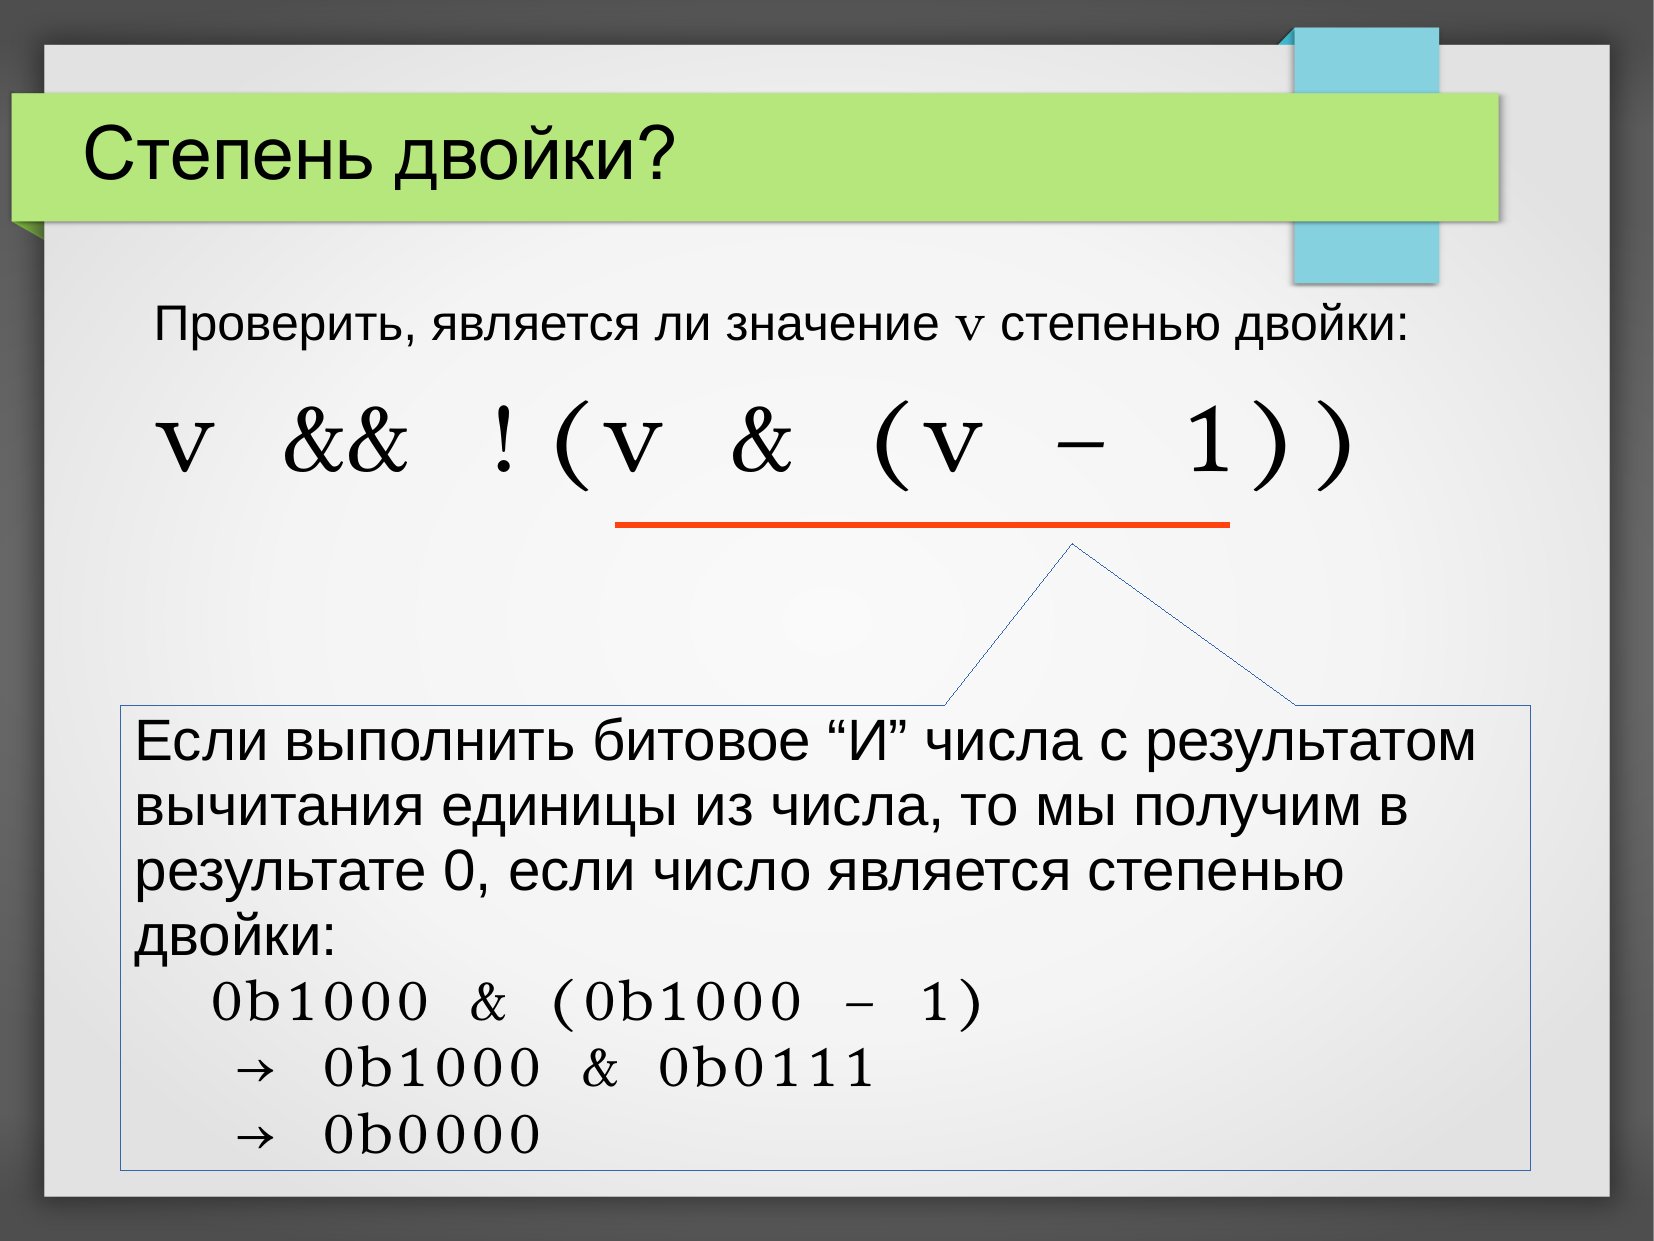

# Степень двойки?
Проверить, является ли значение v степенью двойки:
v && !(v & (v – 1))
Если выполнить битовое “И” числа с результатом вычитания единицы из числа, то мы получим в результате 0, если число является степенью двойки:
	0b1000 & (0b1000 – 1)
	→ 0b1000 & 0b0111
	→ 0b0000